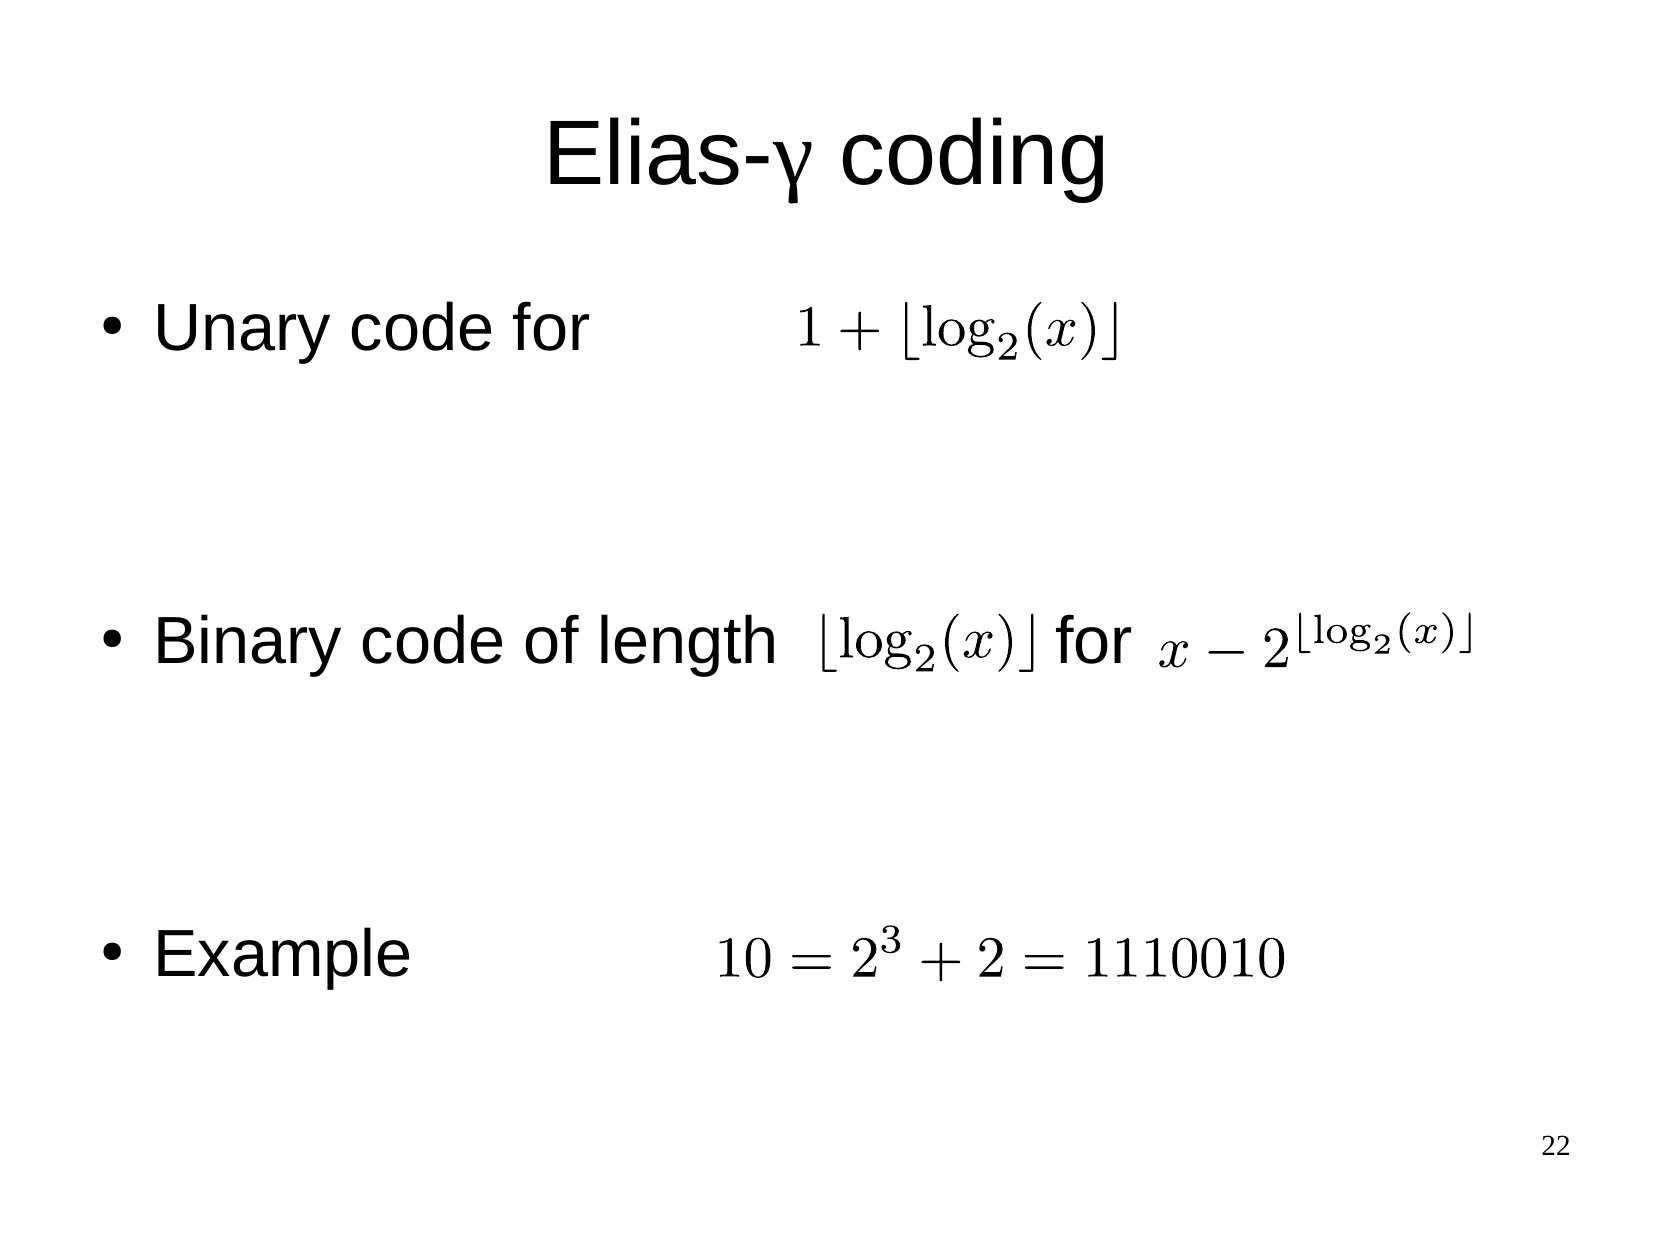

# Elias-γ coding
Unary code for
Binary code of length for
Example
22